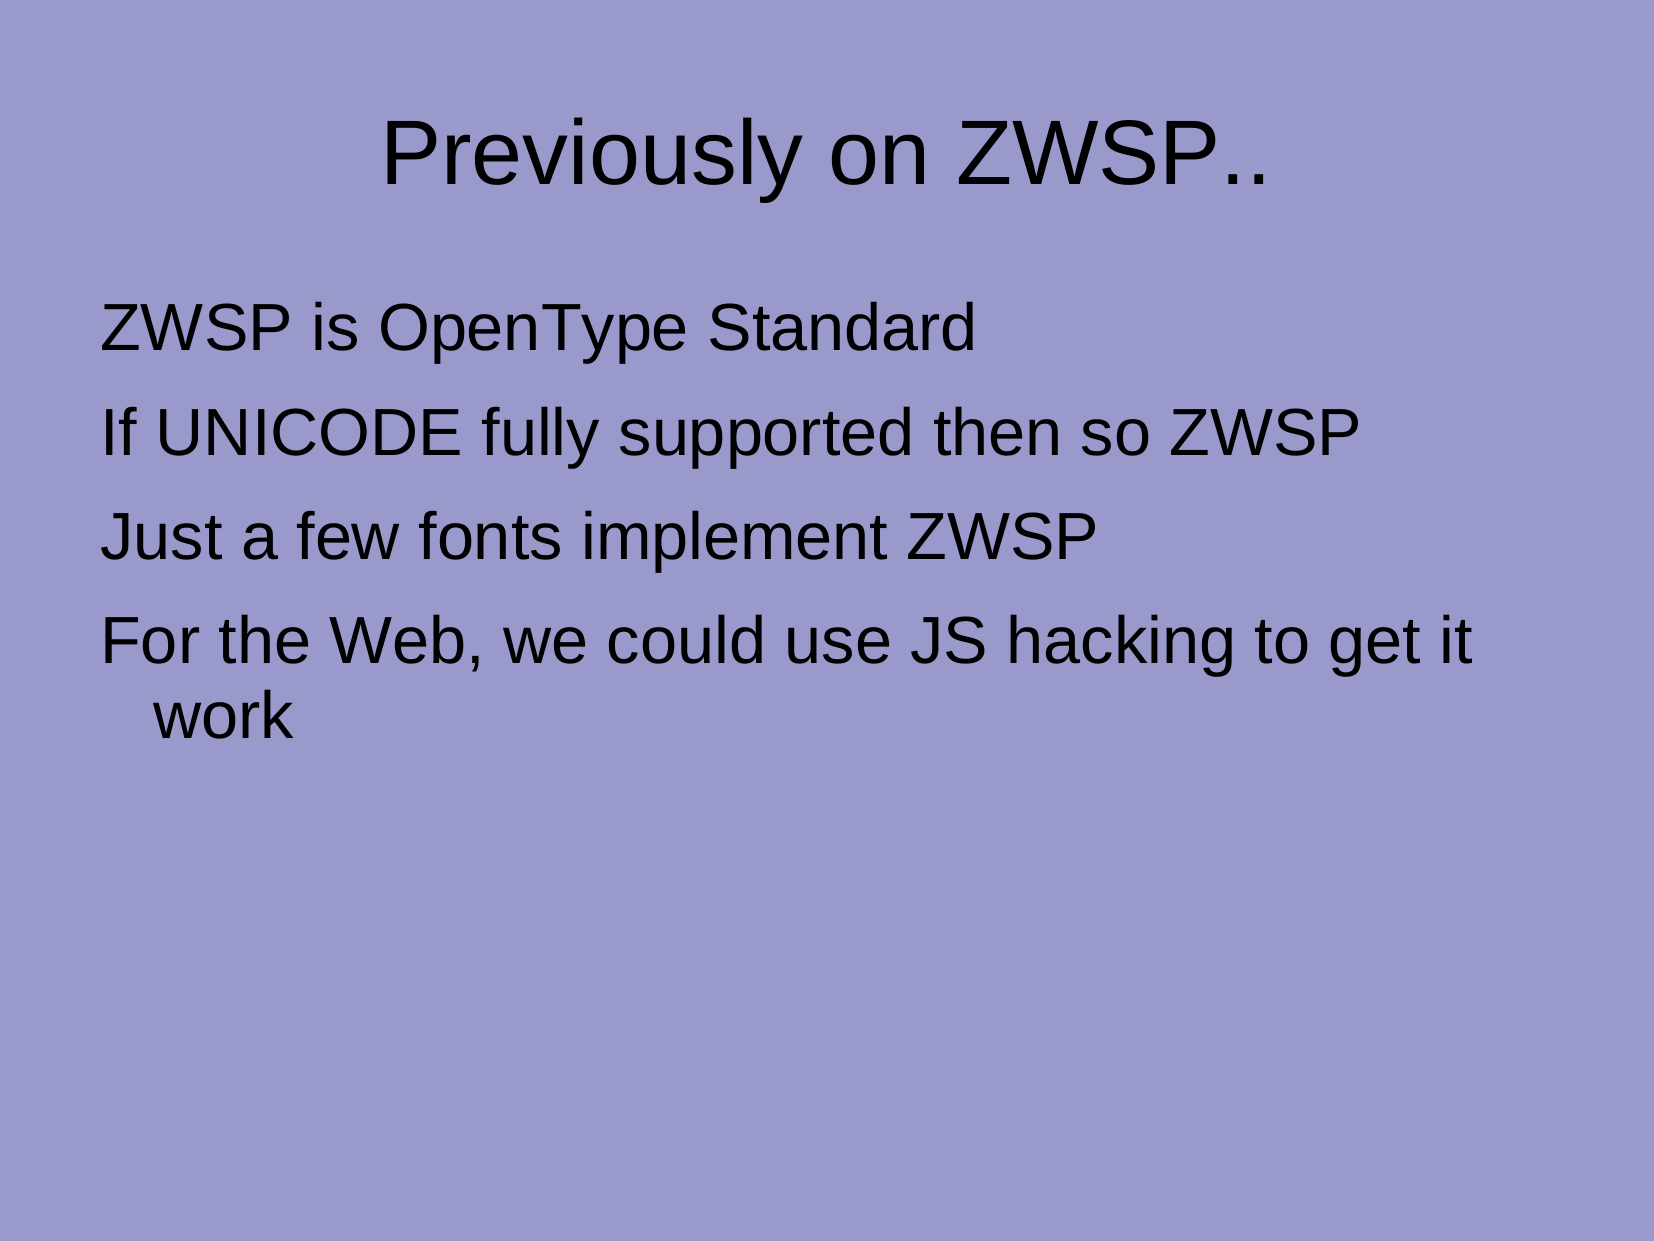

# Previously on ZWSP..
ZWSP is OpenType Standard
If UNICODE fully supported then so ZWSP
Just a few fonts implement ZWSP
For the Web, we could use JS hacking to get it work